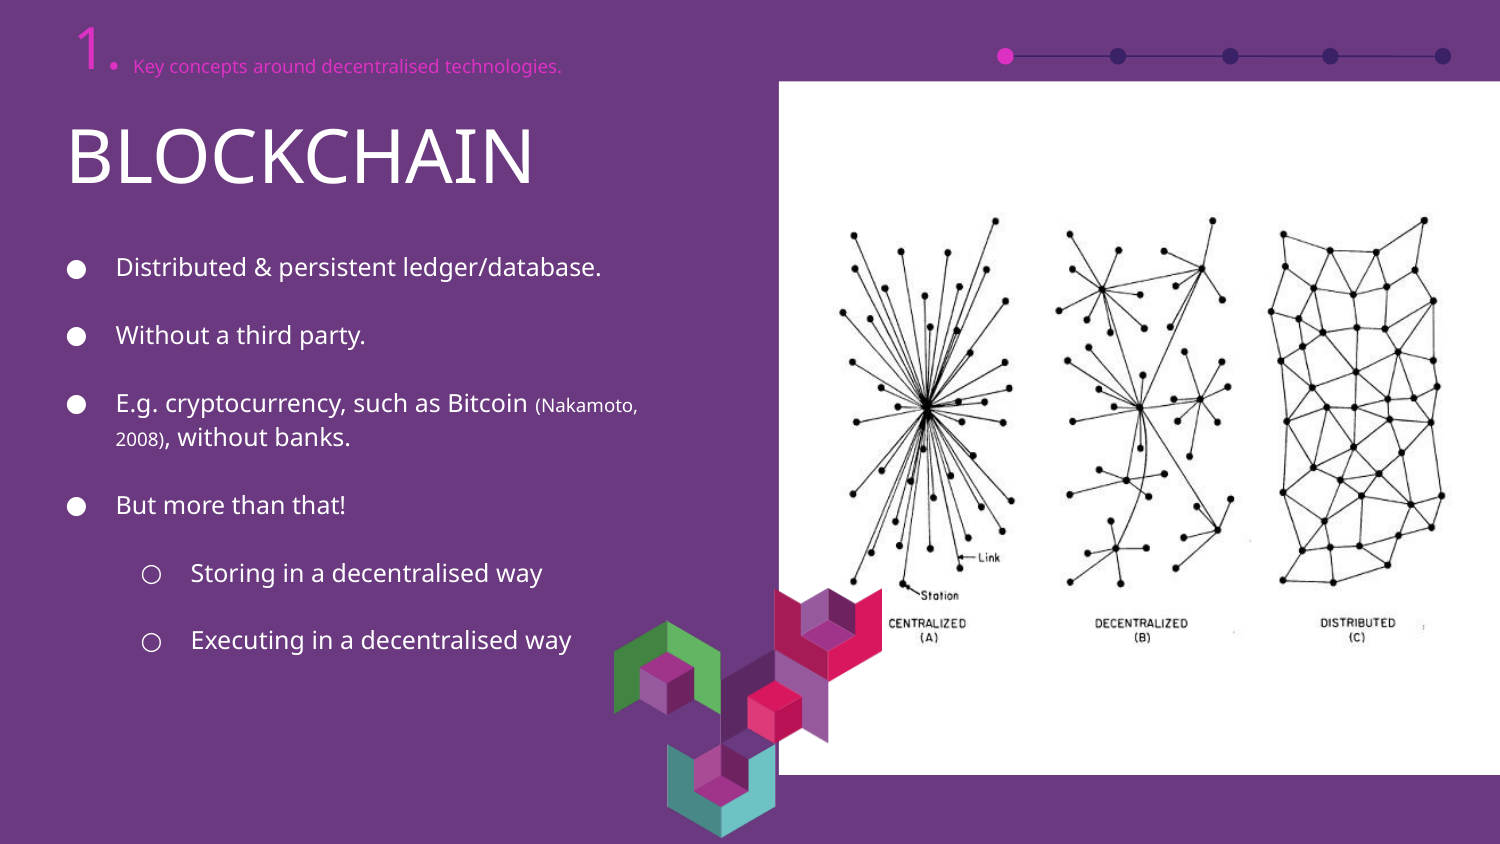

1.
Key concepts around decentralised technologies.
BLOCKCHAIN
# Distributed & persistent ledger/database.
Without a third party.
E.g. cryptocurrency, such as Bitcoin (Nakamoto, 2008), without banks.
But more than that!
Storing in a decentralised way
Executing in a decentralised way